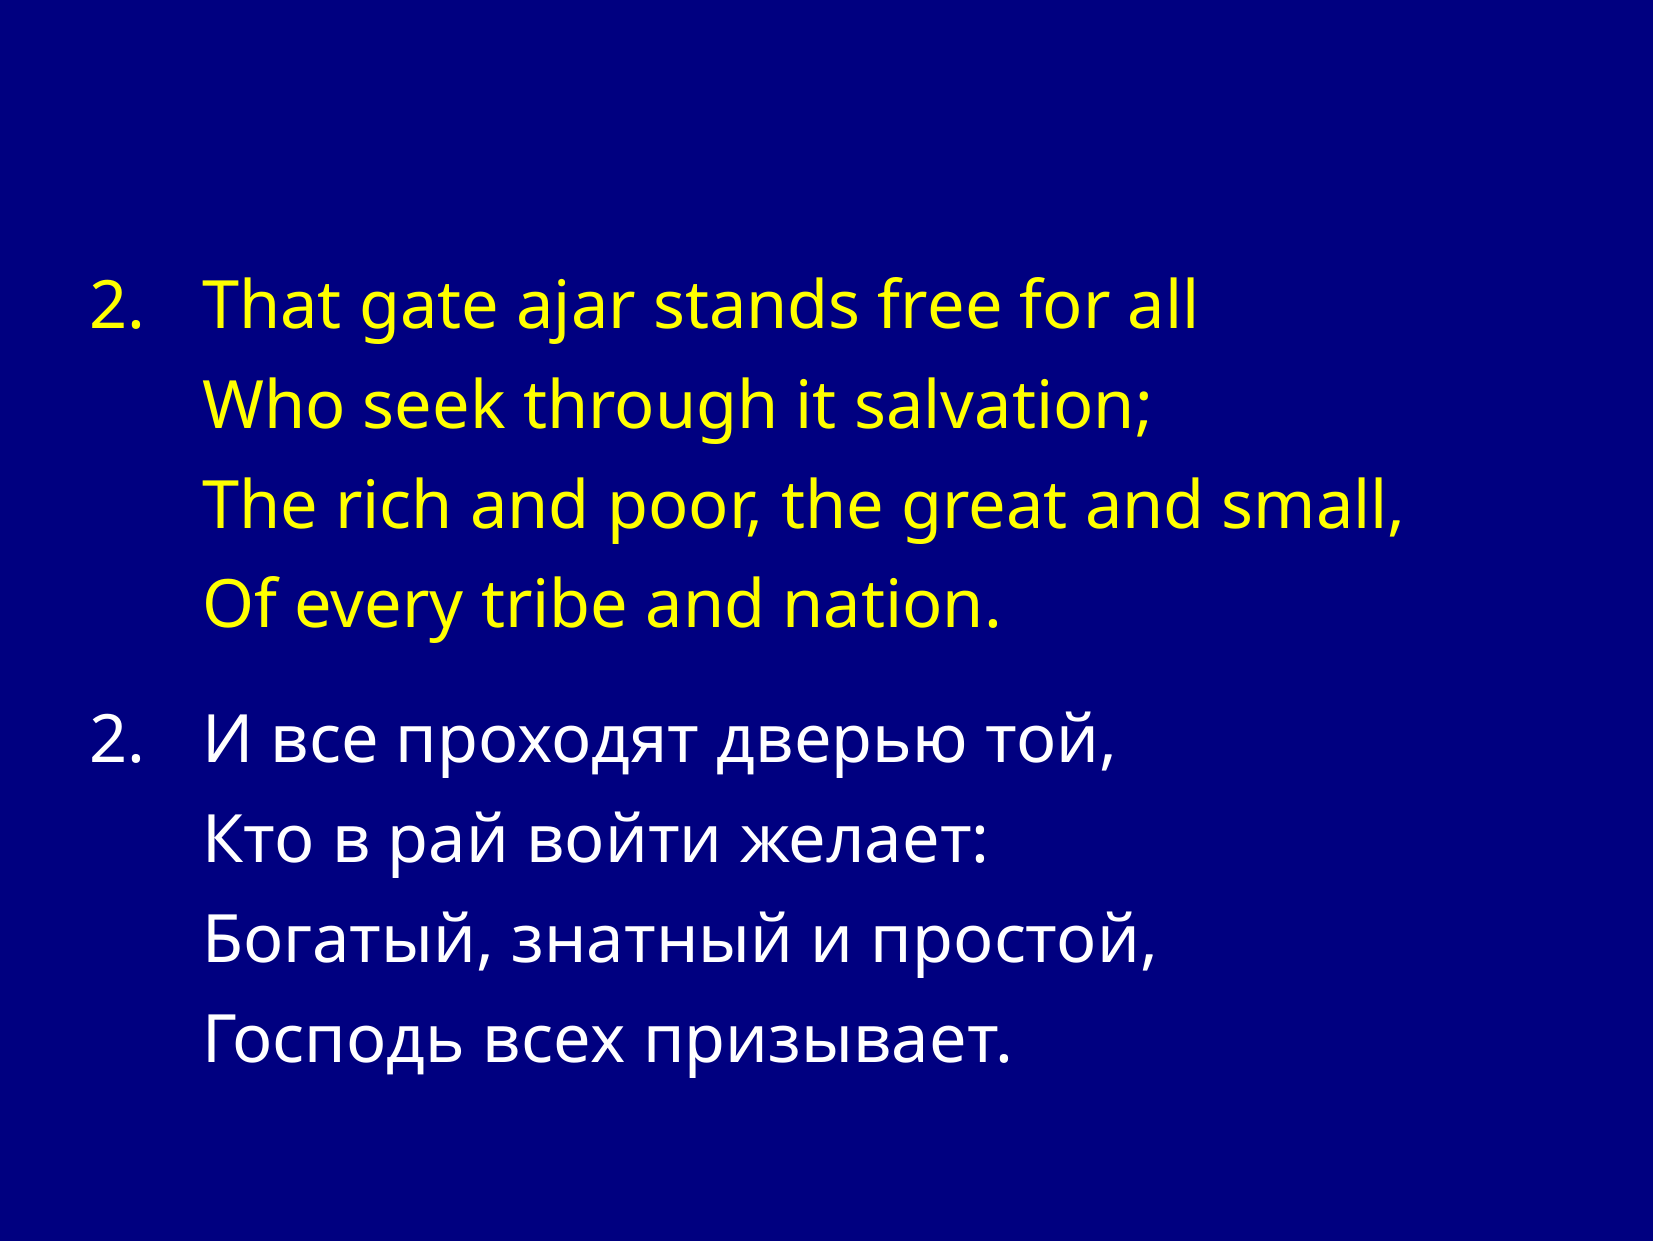

2.	That gate ajar stands free for all
	Who seek through it salvation;
	The rich and poor, the great and small,
	Of every tribe and nation.
2.	И все проходят дверью той,
	Кто в рай войти желает:
	Богатый, знатный и простой,
	Господь всех призывает.